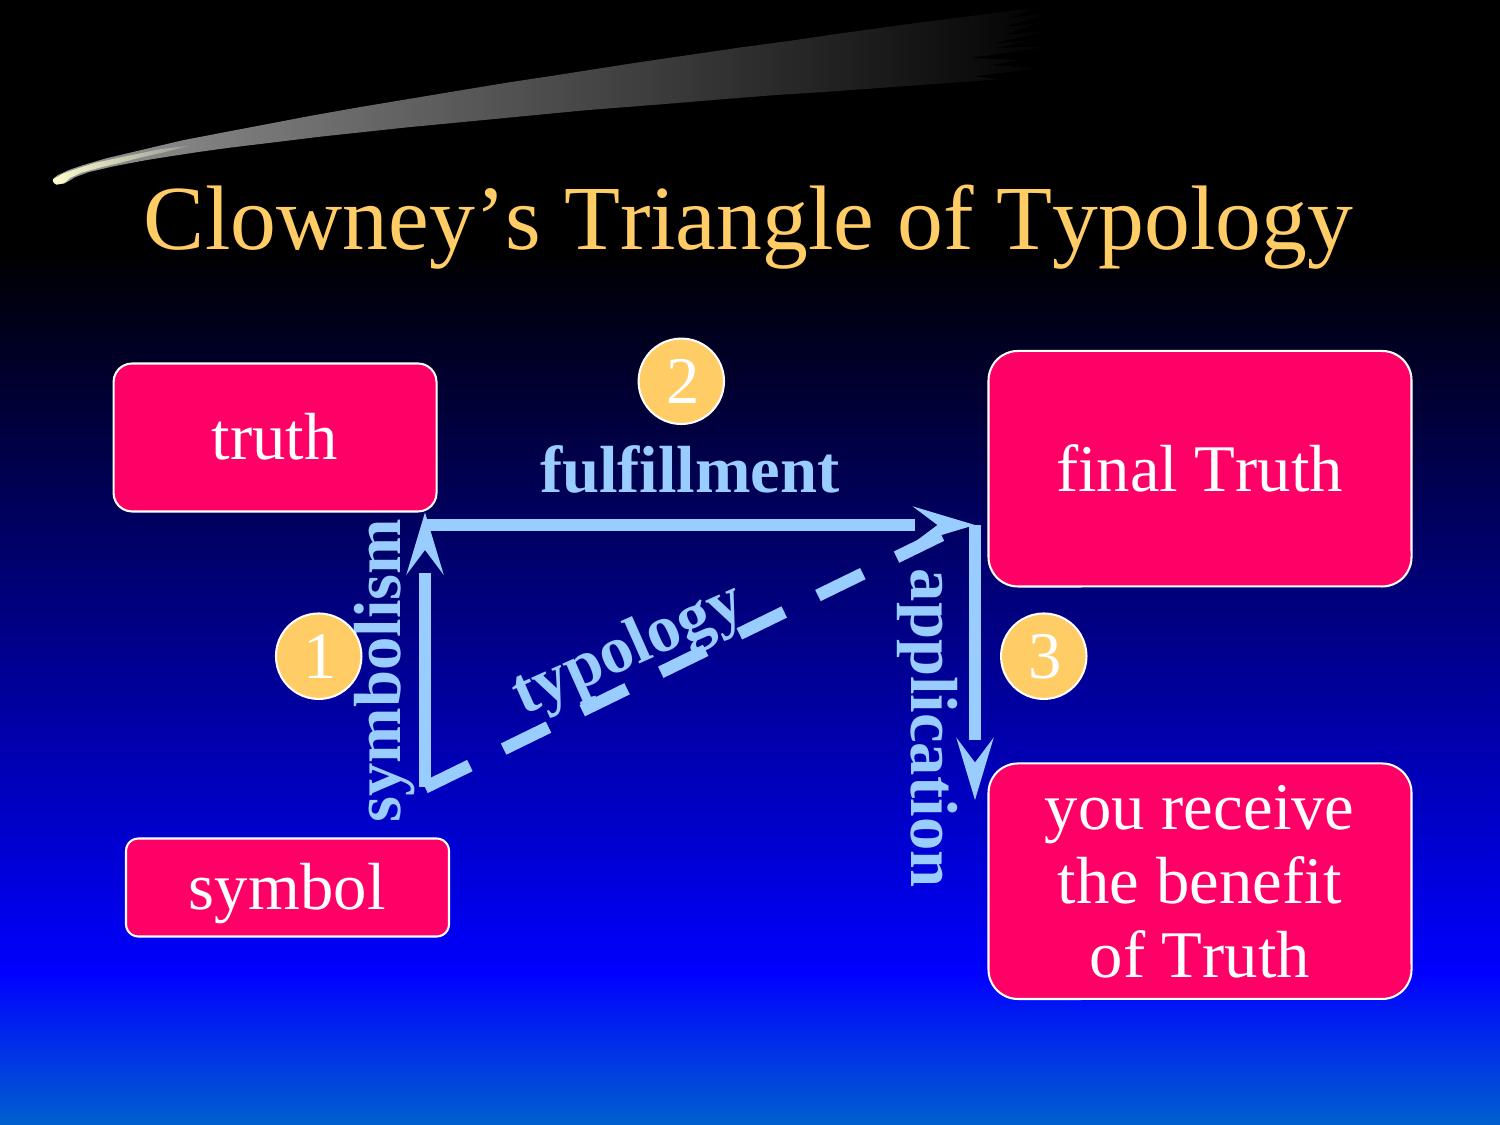

# Clowney’s Triangle of Typology
2
final Truth
fulfillment
typology
truth
1
symbolism
3
application
you receive
the benefit
of Truth
symbol